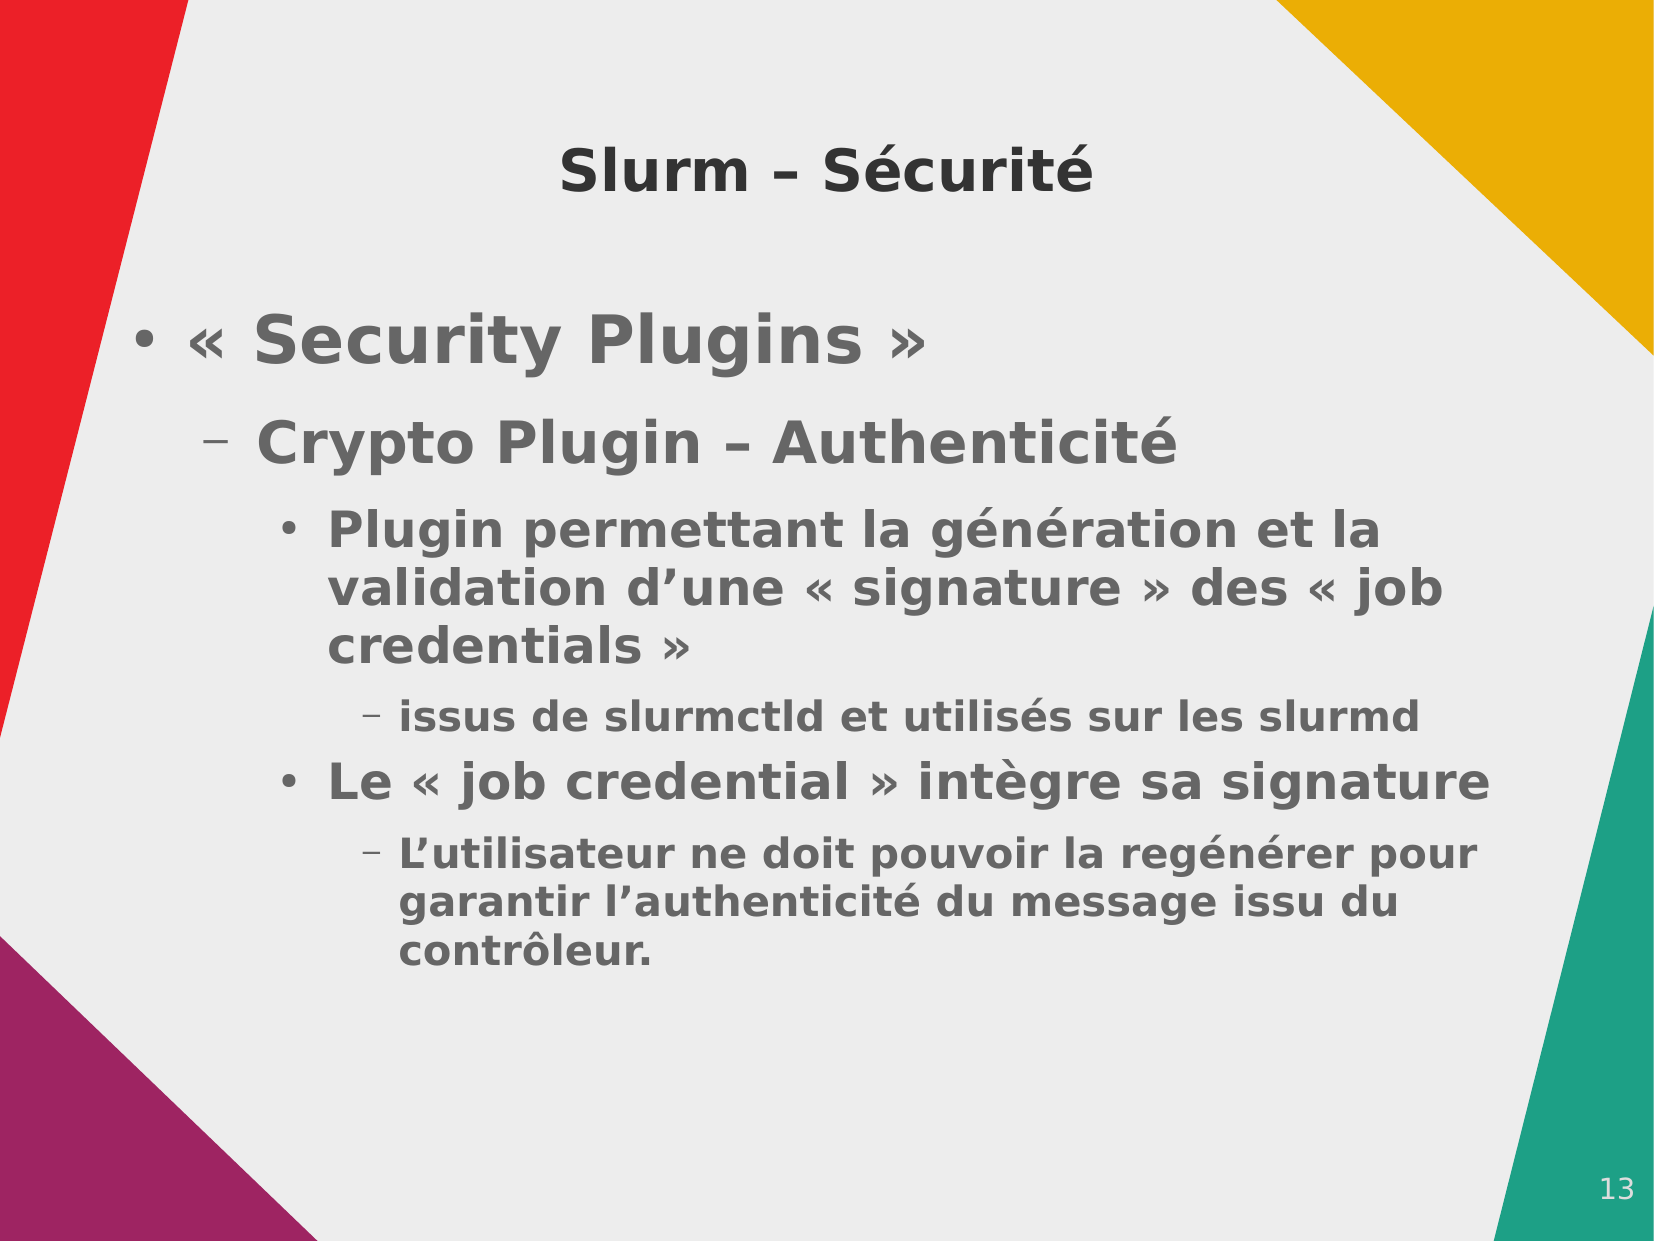

# Slurm – Sécurité
« Security Plugins »
Crypto Plugin – Authenticité
Plugin permettant la génération et la validation d’une « signature » des « job credentials »
issus de slurmctld et utilisés sur les slurmd
Le « job credential » intègre sa signature
L’utilisateur ne doit pouvoir la regénérer pour garantir l’authenticité du message issu du contrôleur.
13